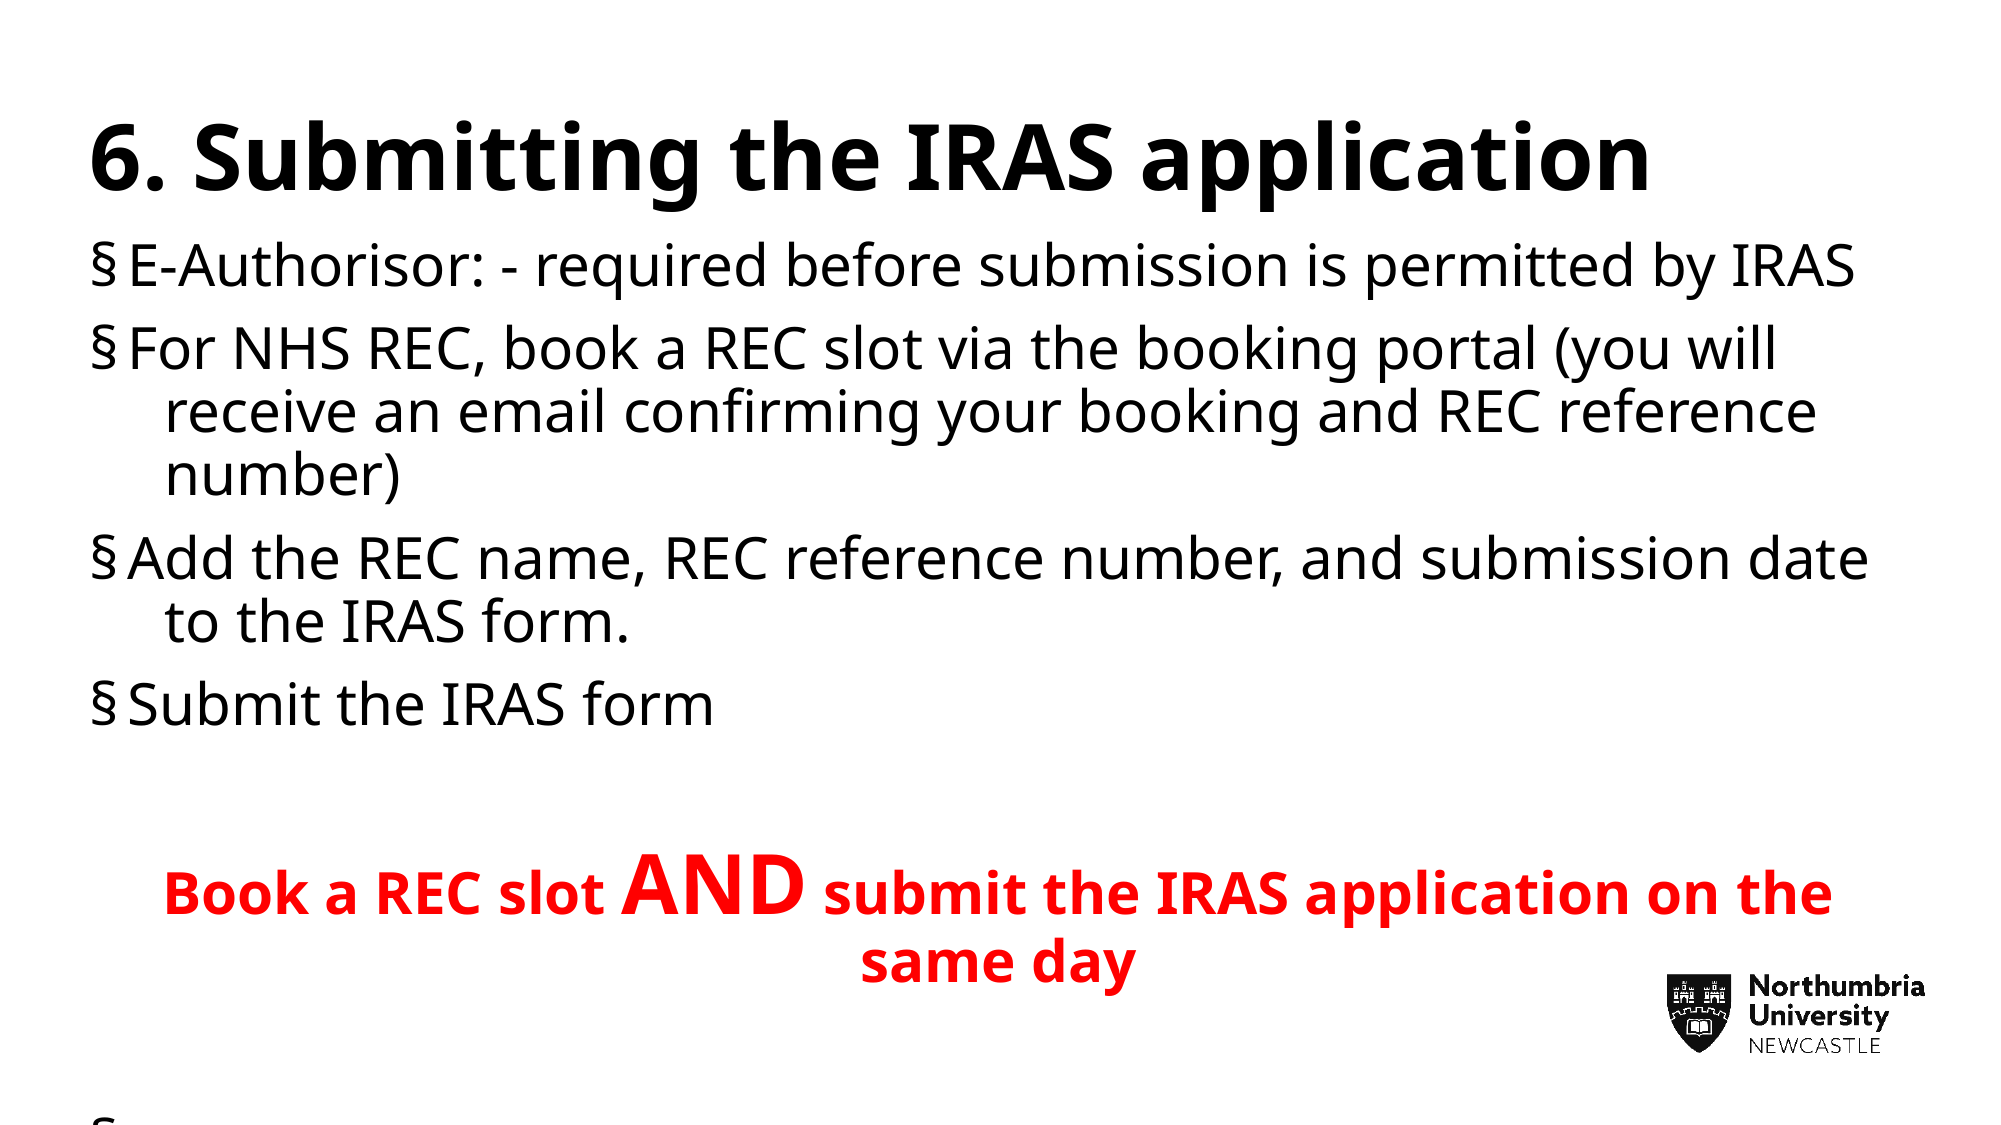

6. Submitting the IRAS application
# E-Authorisor: - required before submission is permitted by IRAS
For NHS REC, book a REC slot via the booking portal (you will receive an email confirming your booking and REC reference number)
Add the REC name, REC reference number, and submission date to the IRAS form.
Submit the IRAS form
Book a REC slot AND submit the IRAS application on the same day